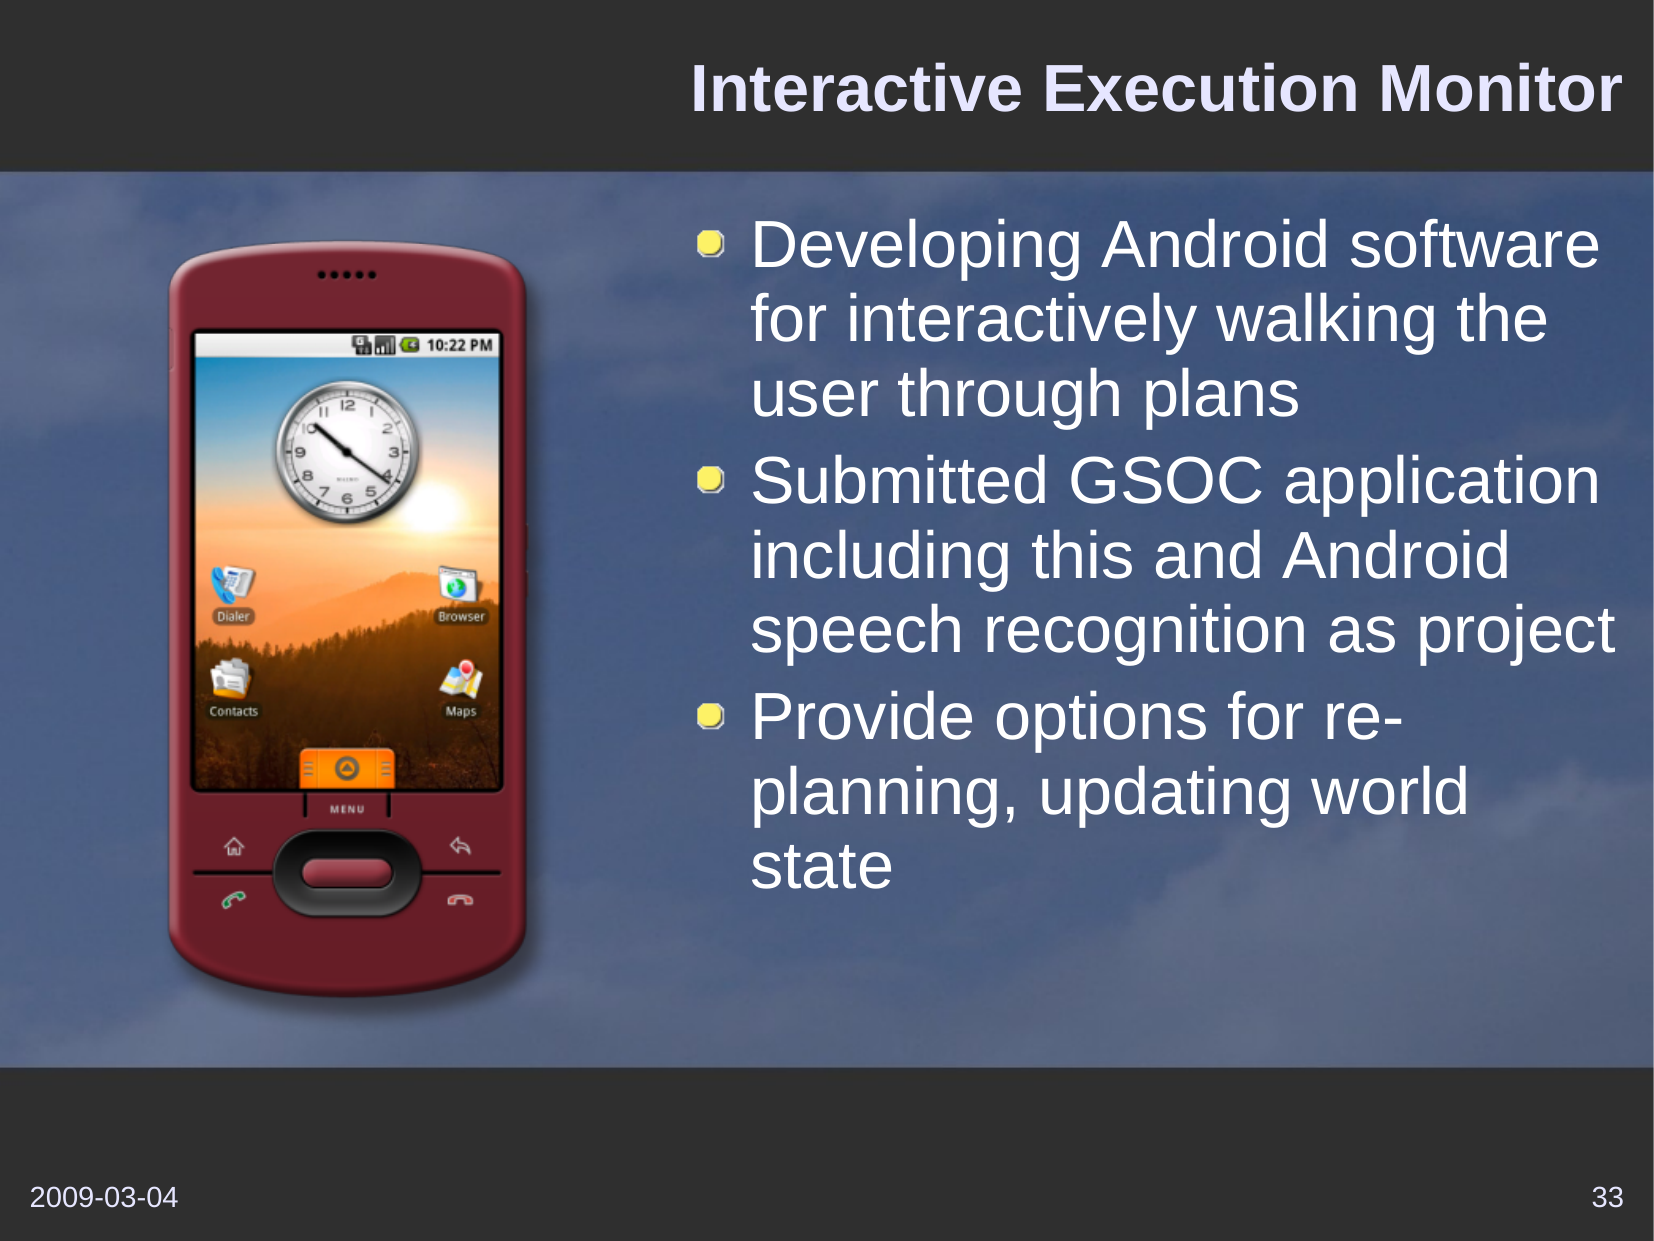

# Interactive Execution Monitor
Developing Android software for interactively walking the user through plans
Submitted GSOC application including this and Android speech recognition as project
Provide options for re-planning, updating world state
2009-03-04
33